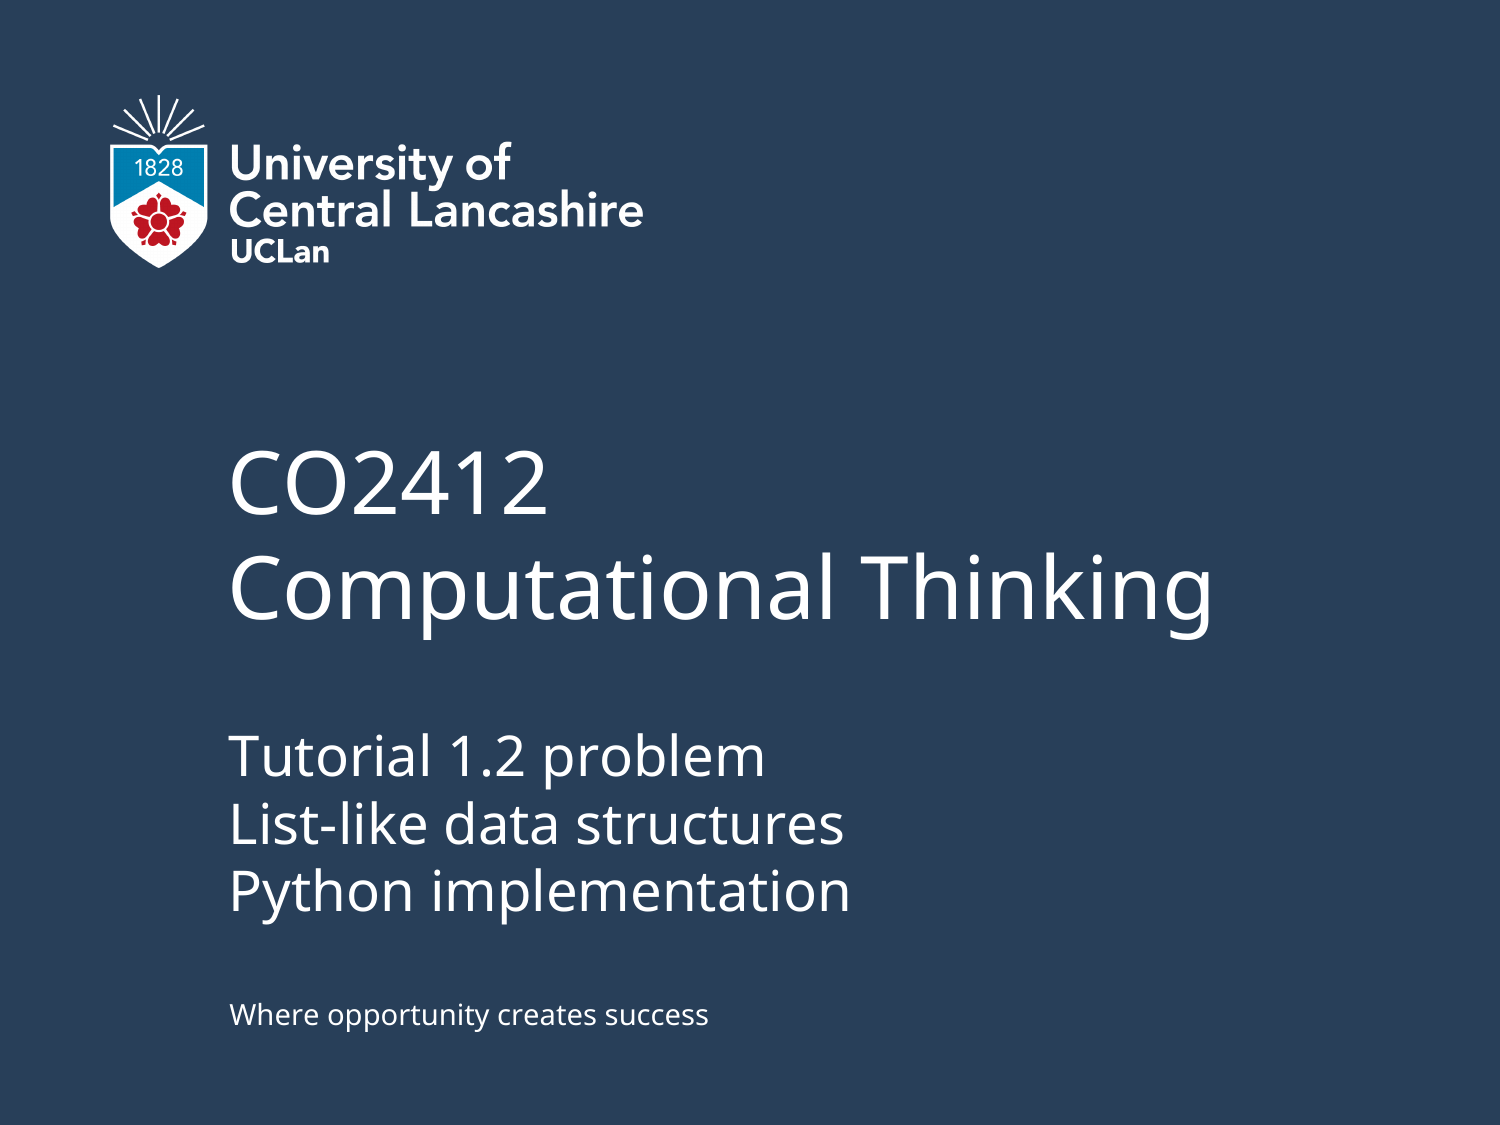

CO2412
Computational Thinking
Tutorial 1.2 problem
List-like data structures
Python implementation